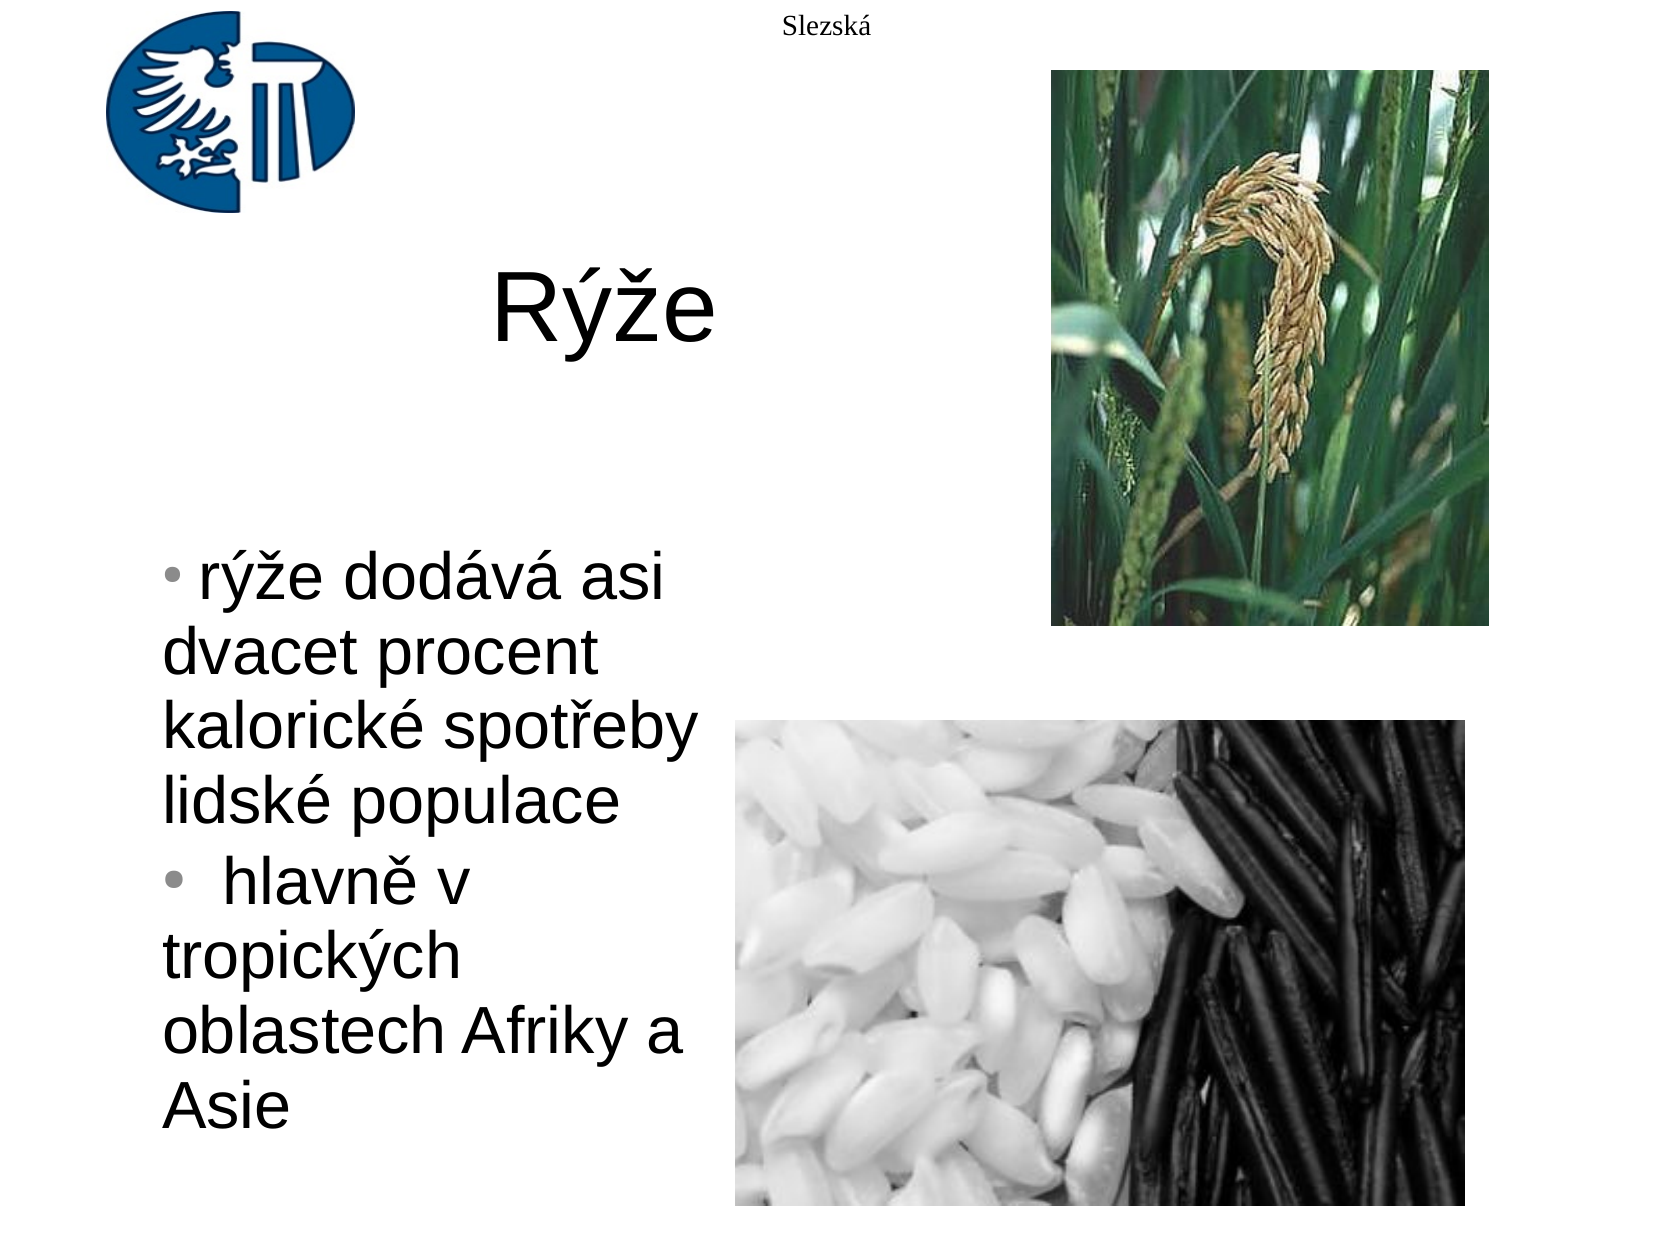

# Rýže
ahoj
 rýže dodává asi dvacet procent kalorické spotřeby lidské populace
 hlavně v tropických oblastech Afriky a Asie